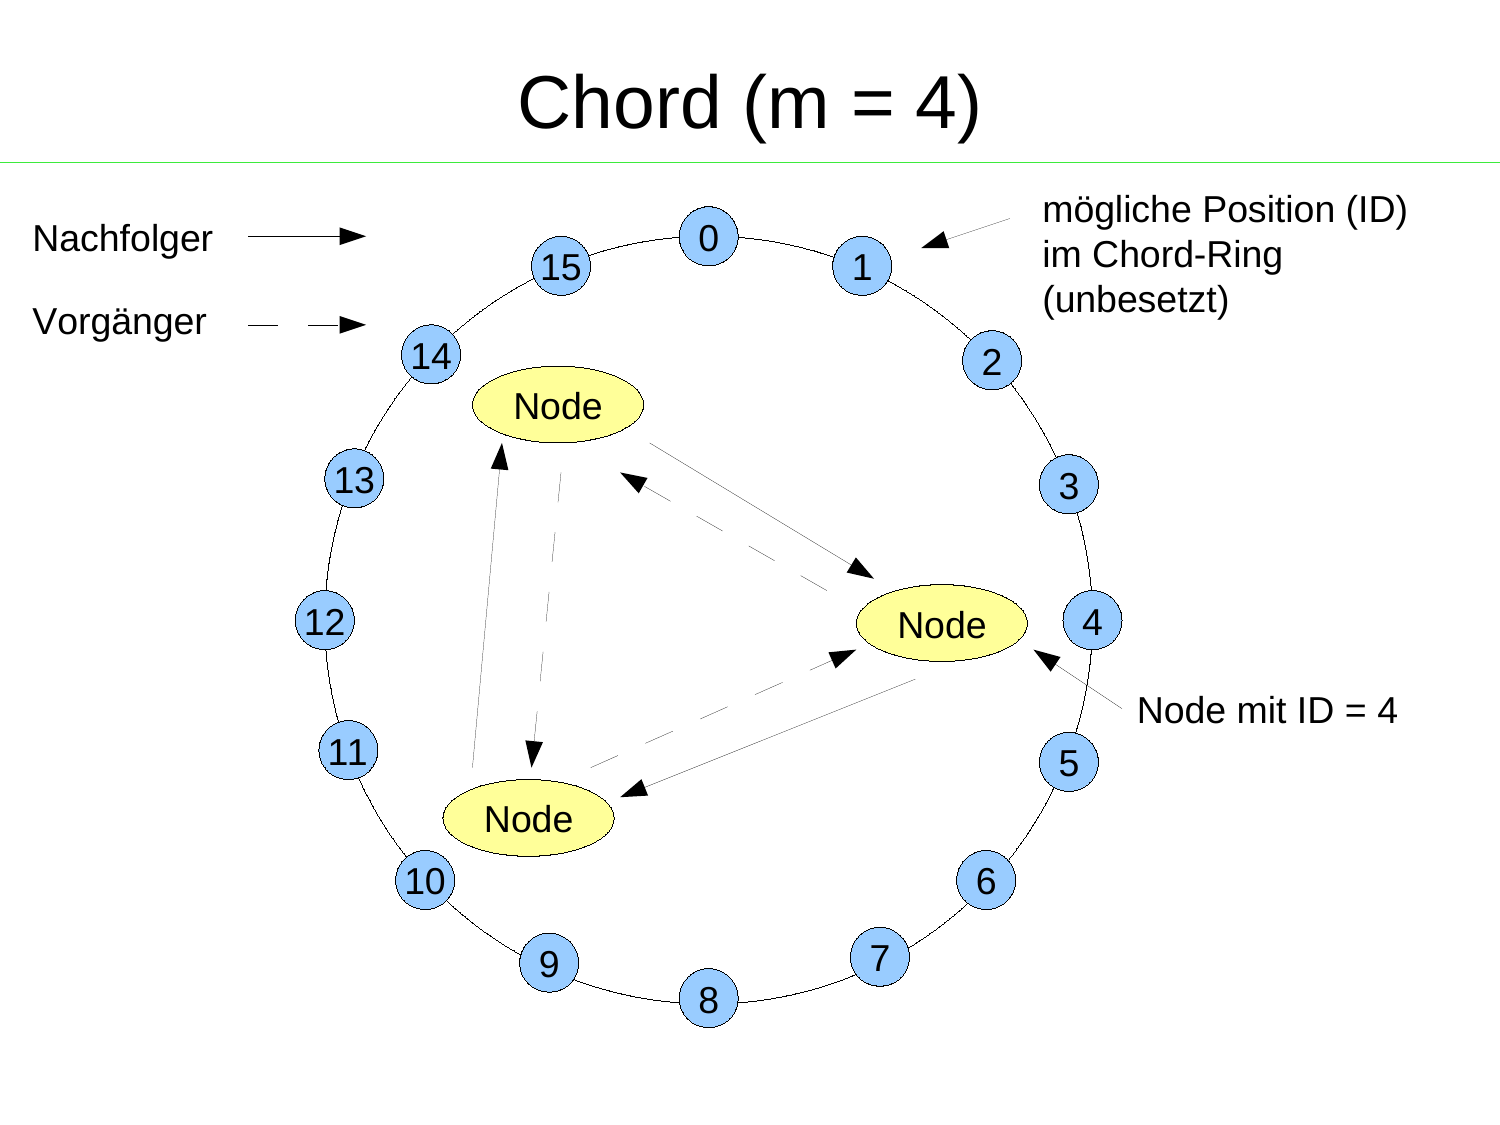

# Chord (m = 4)
mögliche Position (ID) im Chord-Ring (unbesetzt)
Nachfolger
0
15
1
Vorgänger
14
2
Node
13
3
Node
12
4
Node mit ID = 4
11
5
Node
10
6
7
9
8